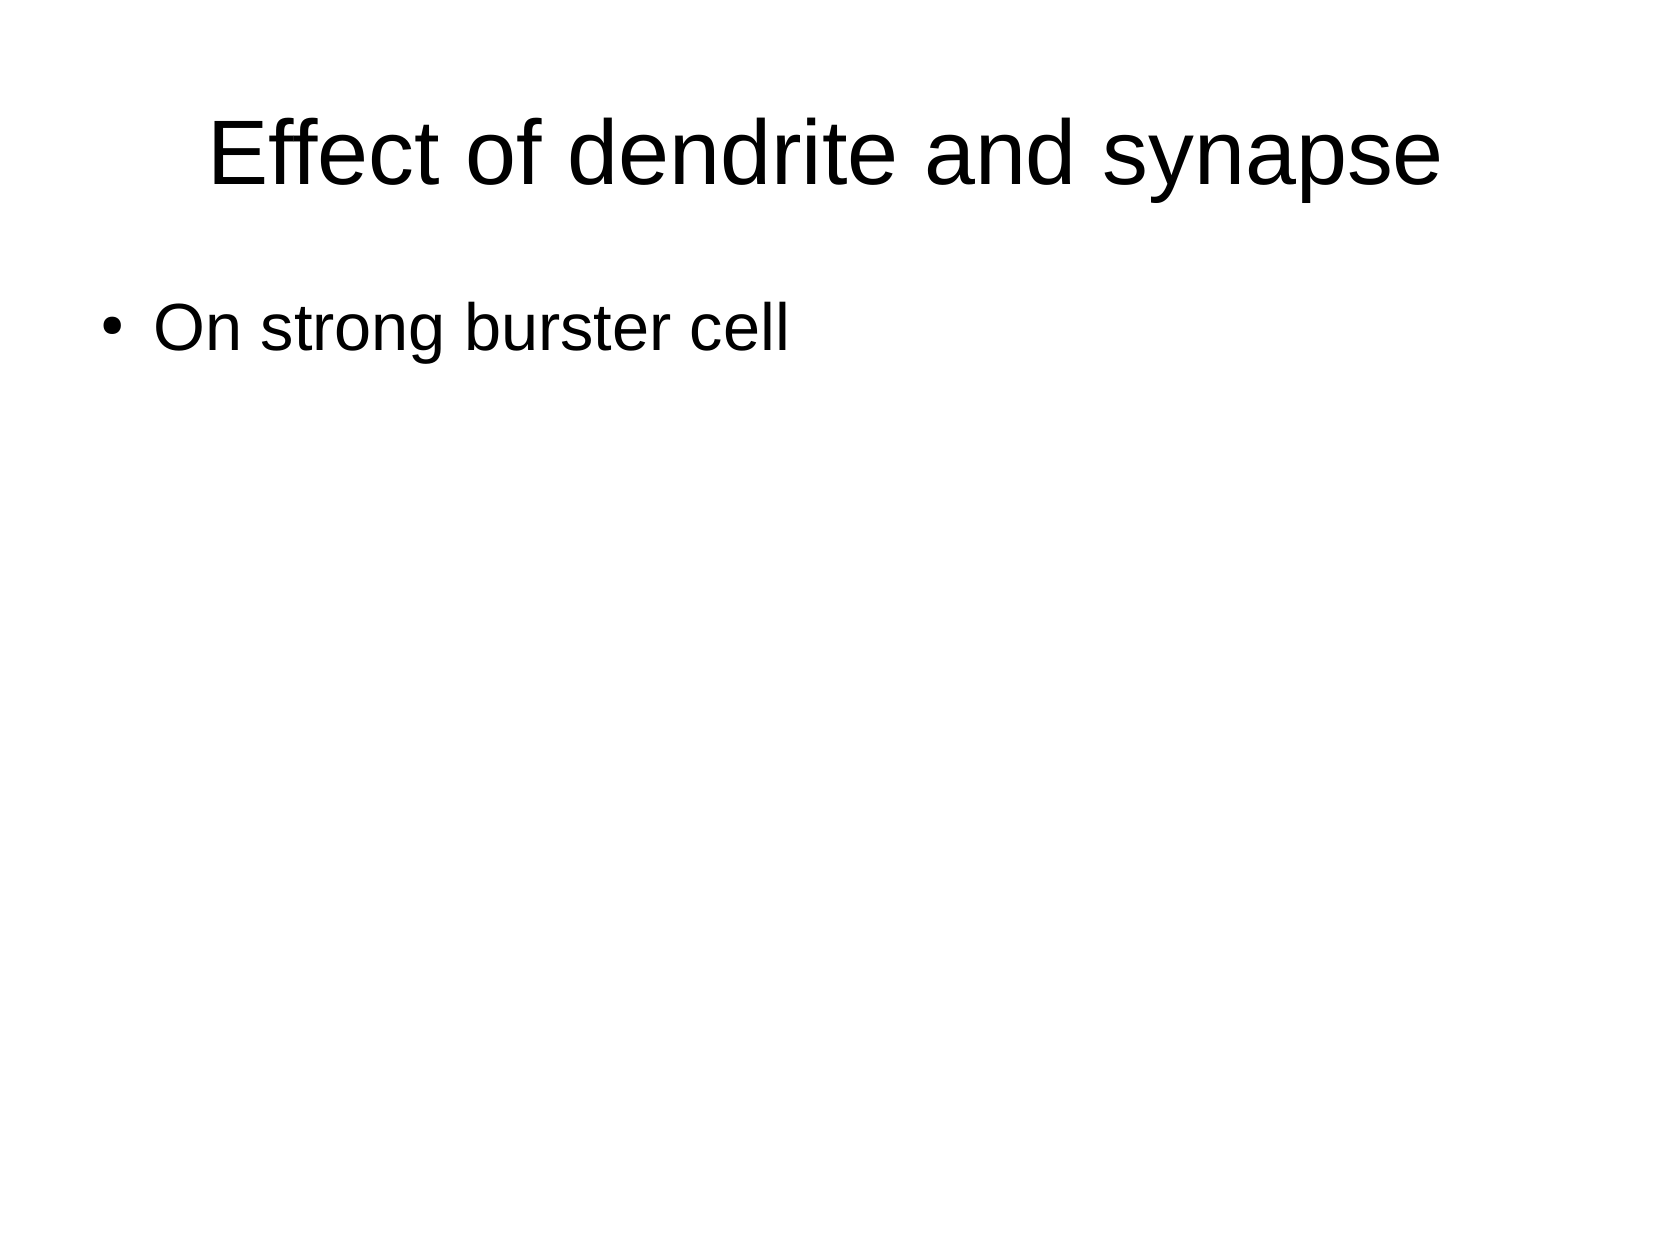

# Effect of dendrite and synapse
On strong burster cell